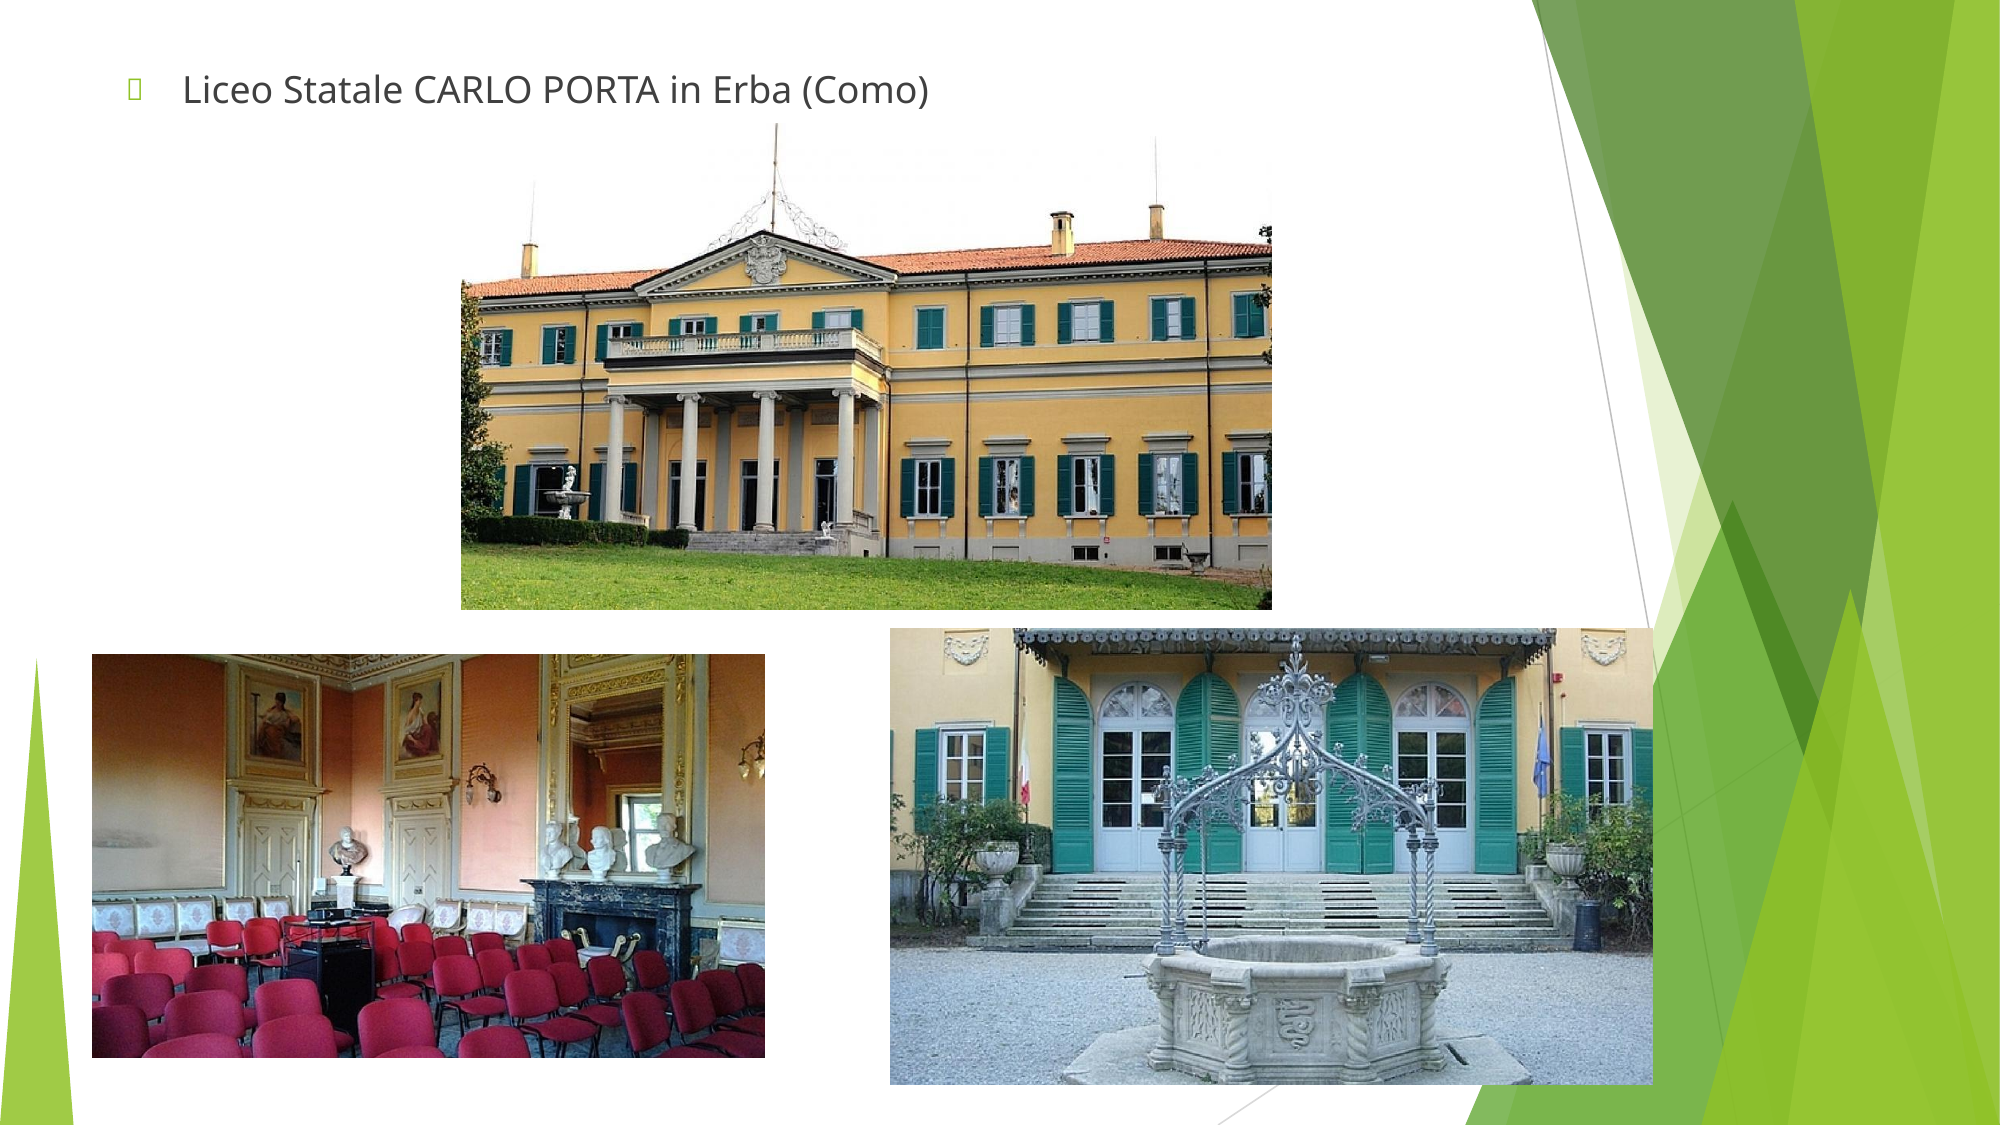

# Liceo Statale CARLO PORTA in Erba (Como)